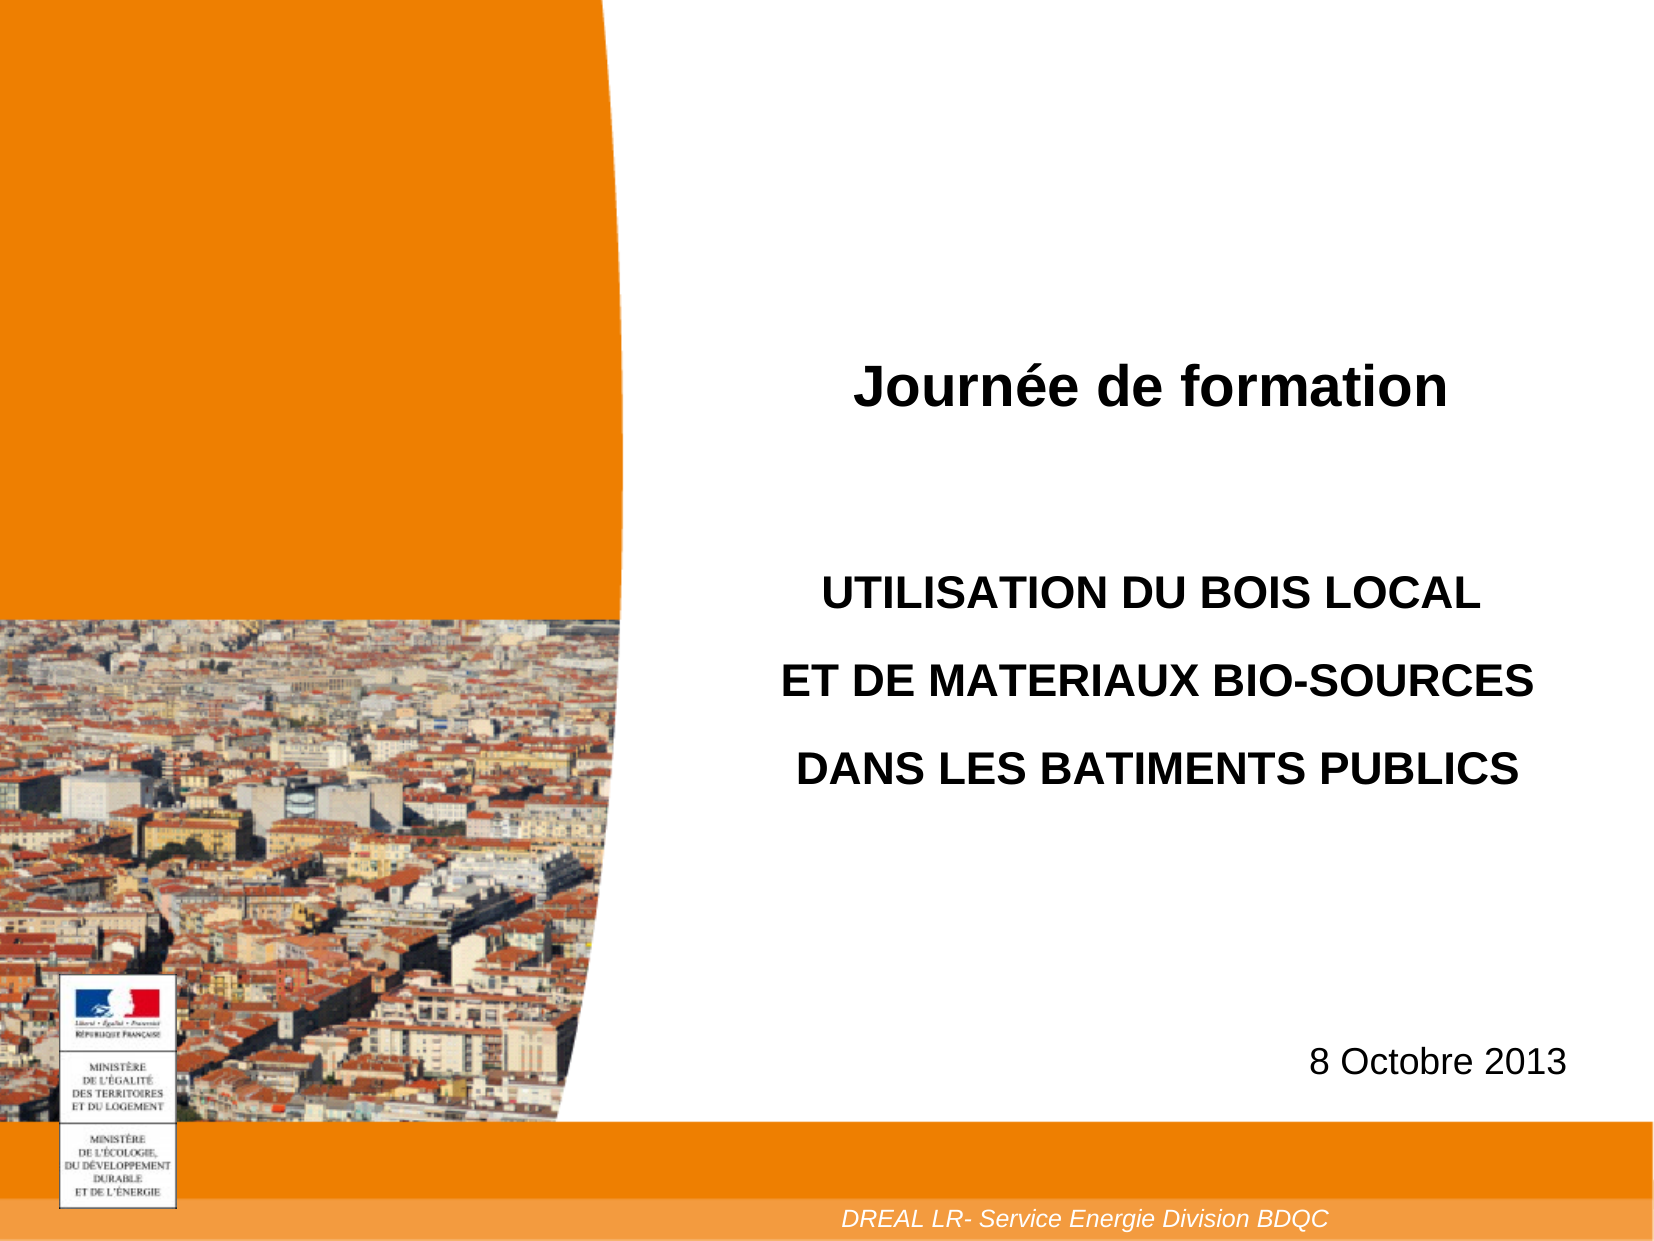

Journée de formation
UTILISATION DU BOIS LOCAL
 ET DE MATERIAUX BIO-SOURCES
 DANS LES BATIMENTS PUBLICS
8 Octobre 2013
DREAL LR- Service Energie Division BDQC